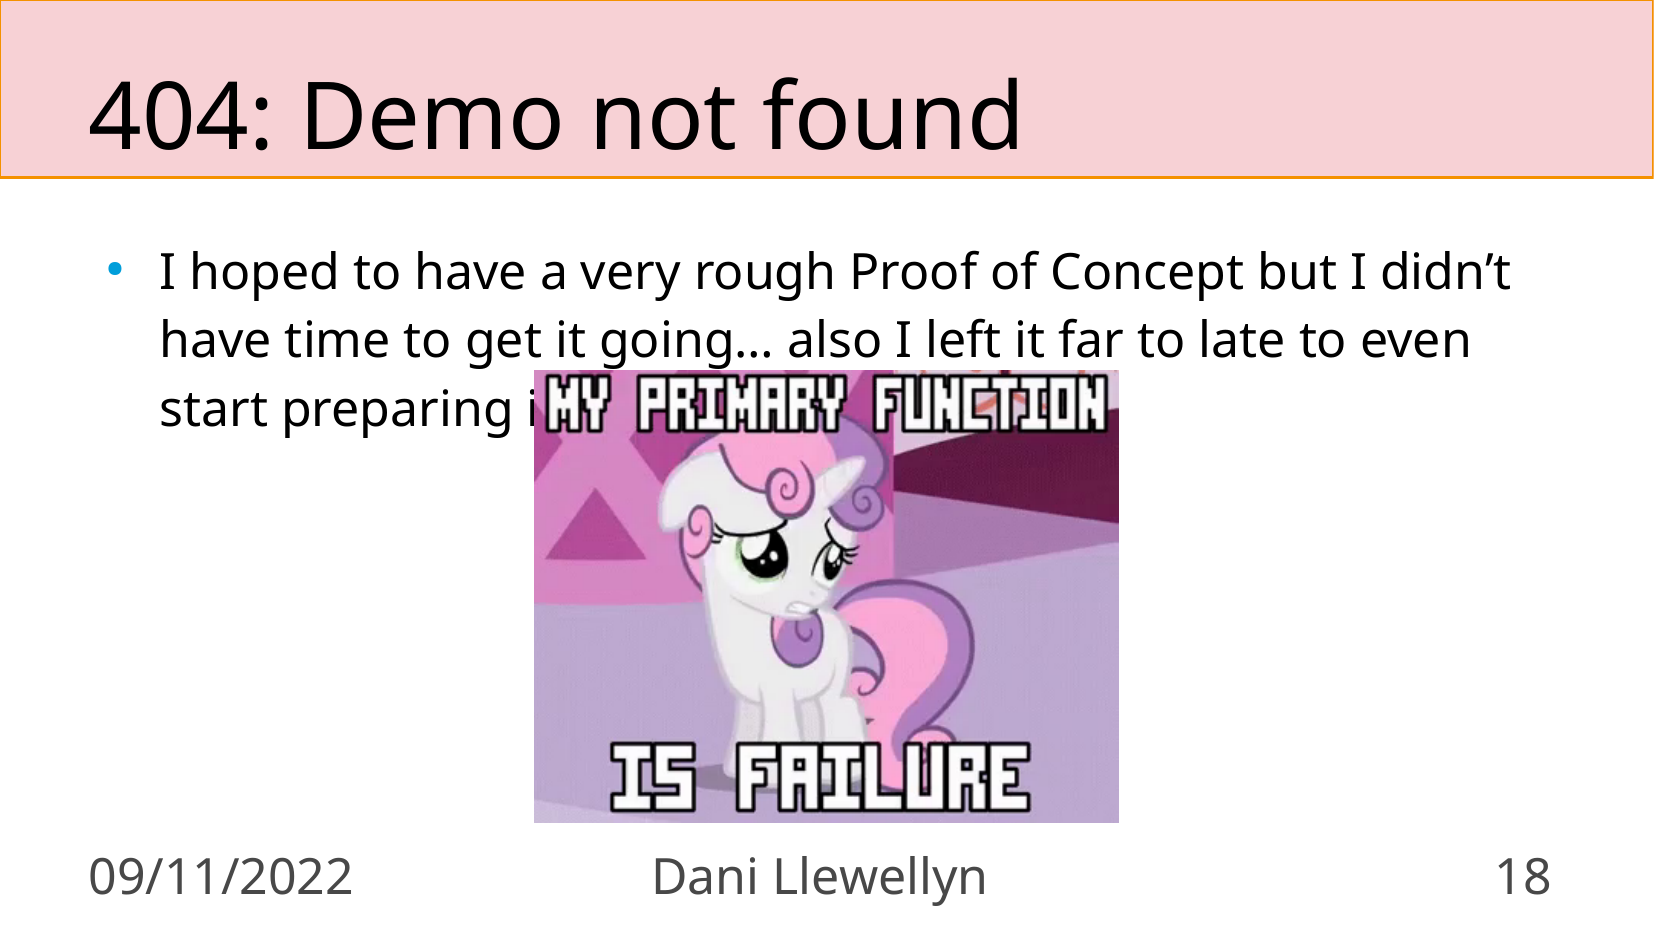

# 404: Demo not found
I hoped to have a very rough Proof of Concept but I didn’t have time to get it going… also I left it far to late to even start preparing it 🤦‍♀️
09/11/2022
Dani Llewellyn
18